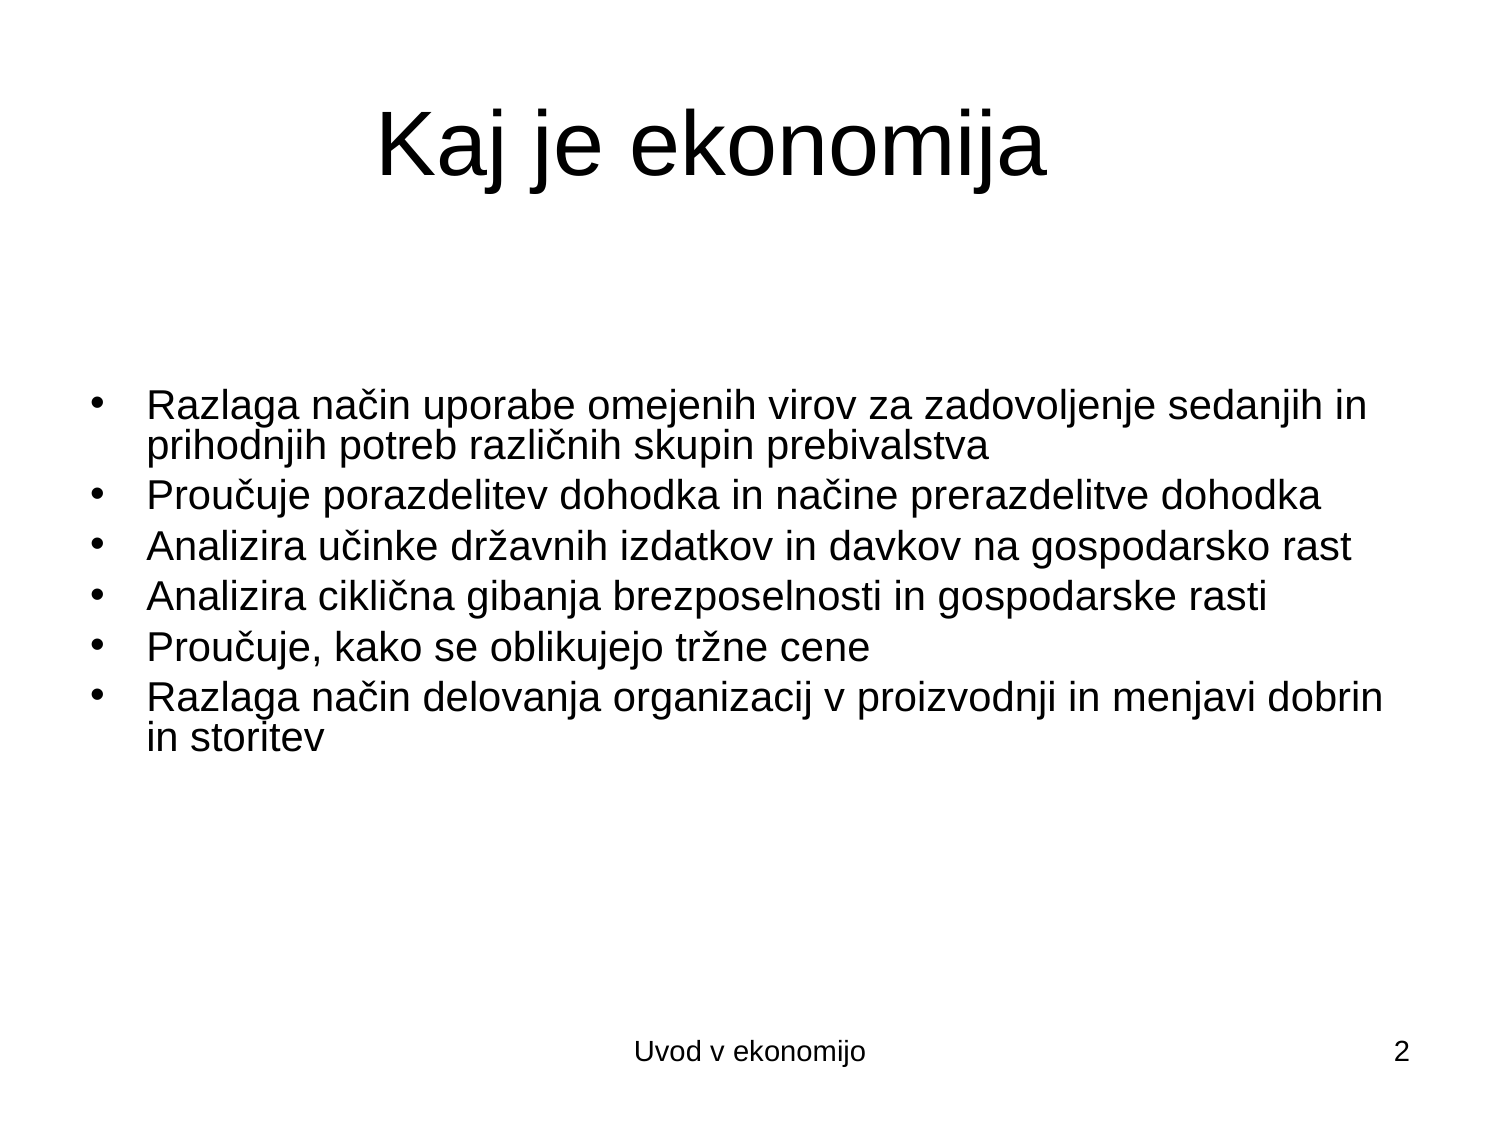

# Kaj je ekonomija
Razlaga način uporabe omejenih virov za zadovoljenje sedanjih in prihodnjih potreb različnih skupin prebivalstva
Proučuje porazdelitev dohodka in načine prerazdelitve dohodka
Analizira učinke državnih izdatkov in davkov na gospodarsko rast
Analizira ciklična gibanja brezposelnosti in gospodarske rasti
Proučuje, kako se oblikujejo tržne cene
Razlaga način delovanja organizacij v proizvodnji in menjavi dobrin in storitev
Uvod v ekonomijo